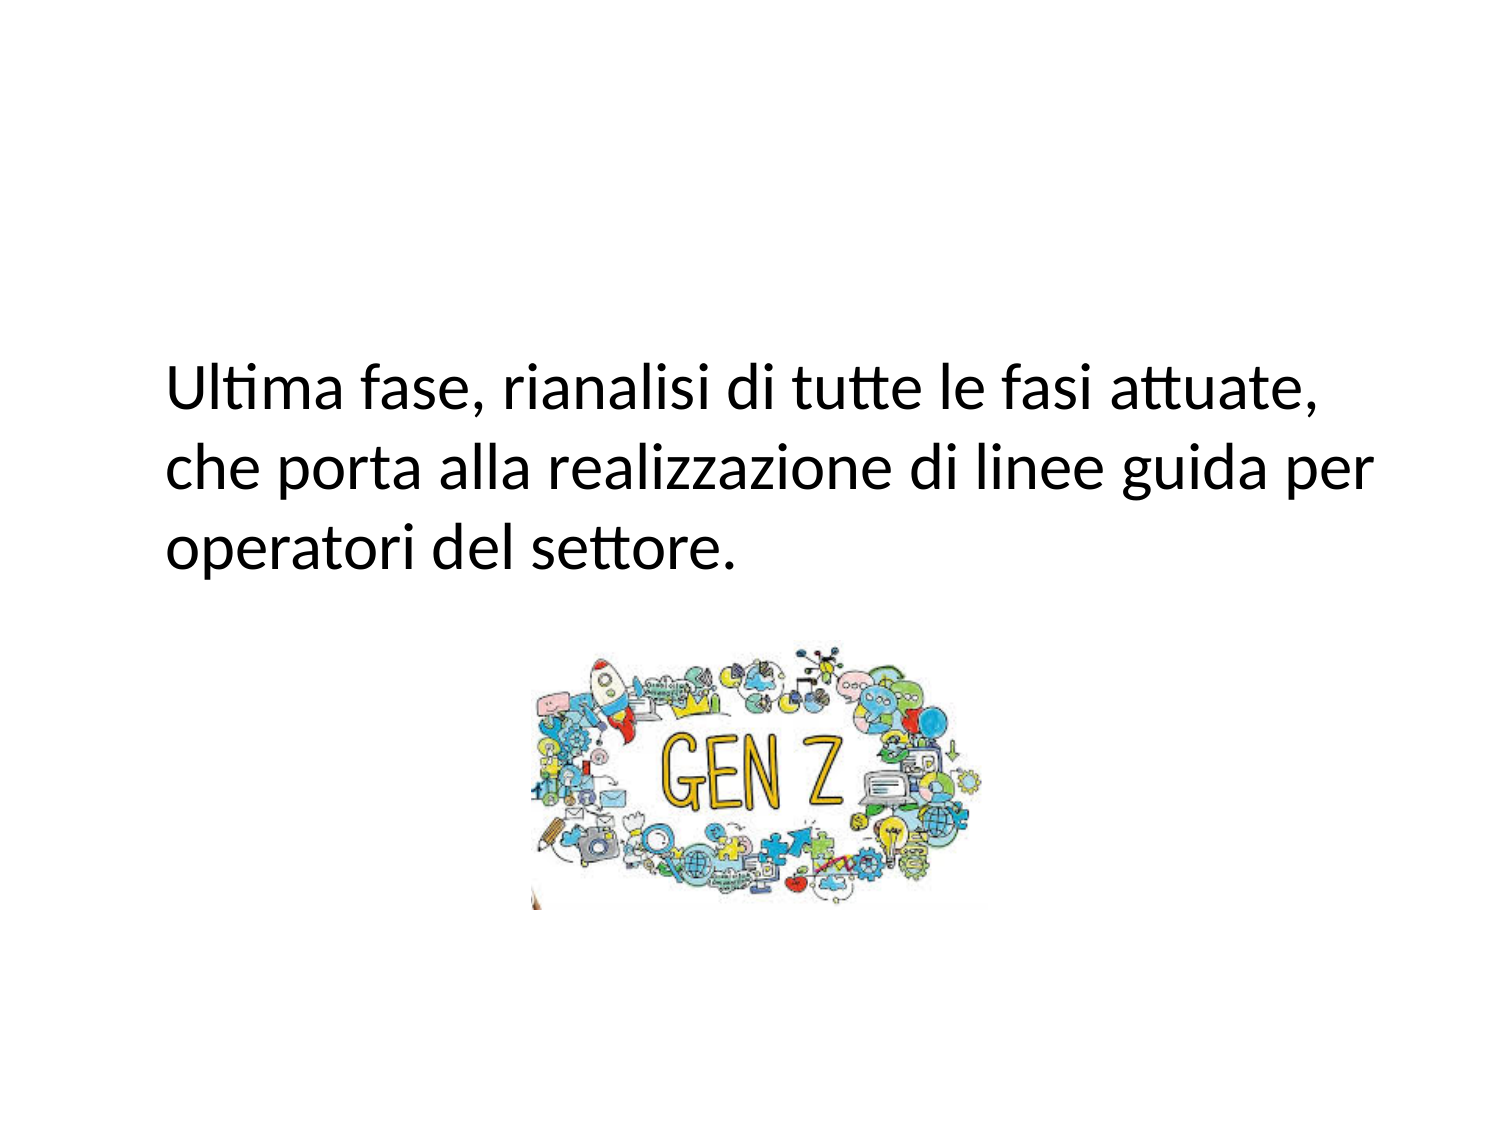

#
Ultima fase, rianalisi di tutte le fasi attuate, che porta alla realizzazione di linee guida per operatori del settore.